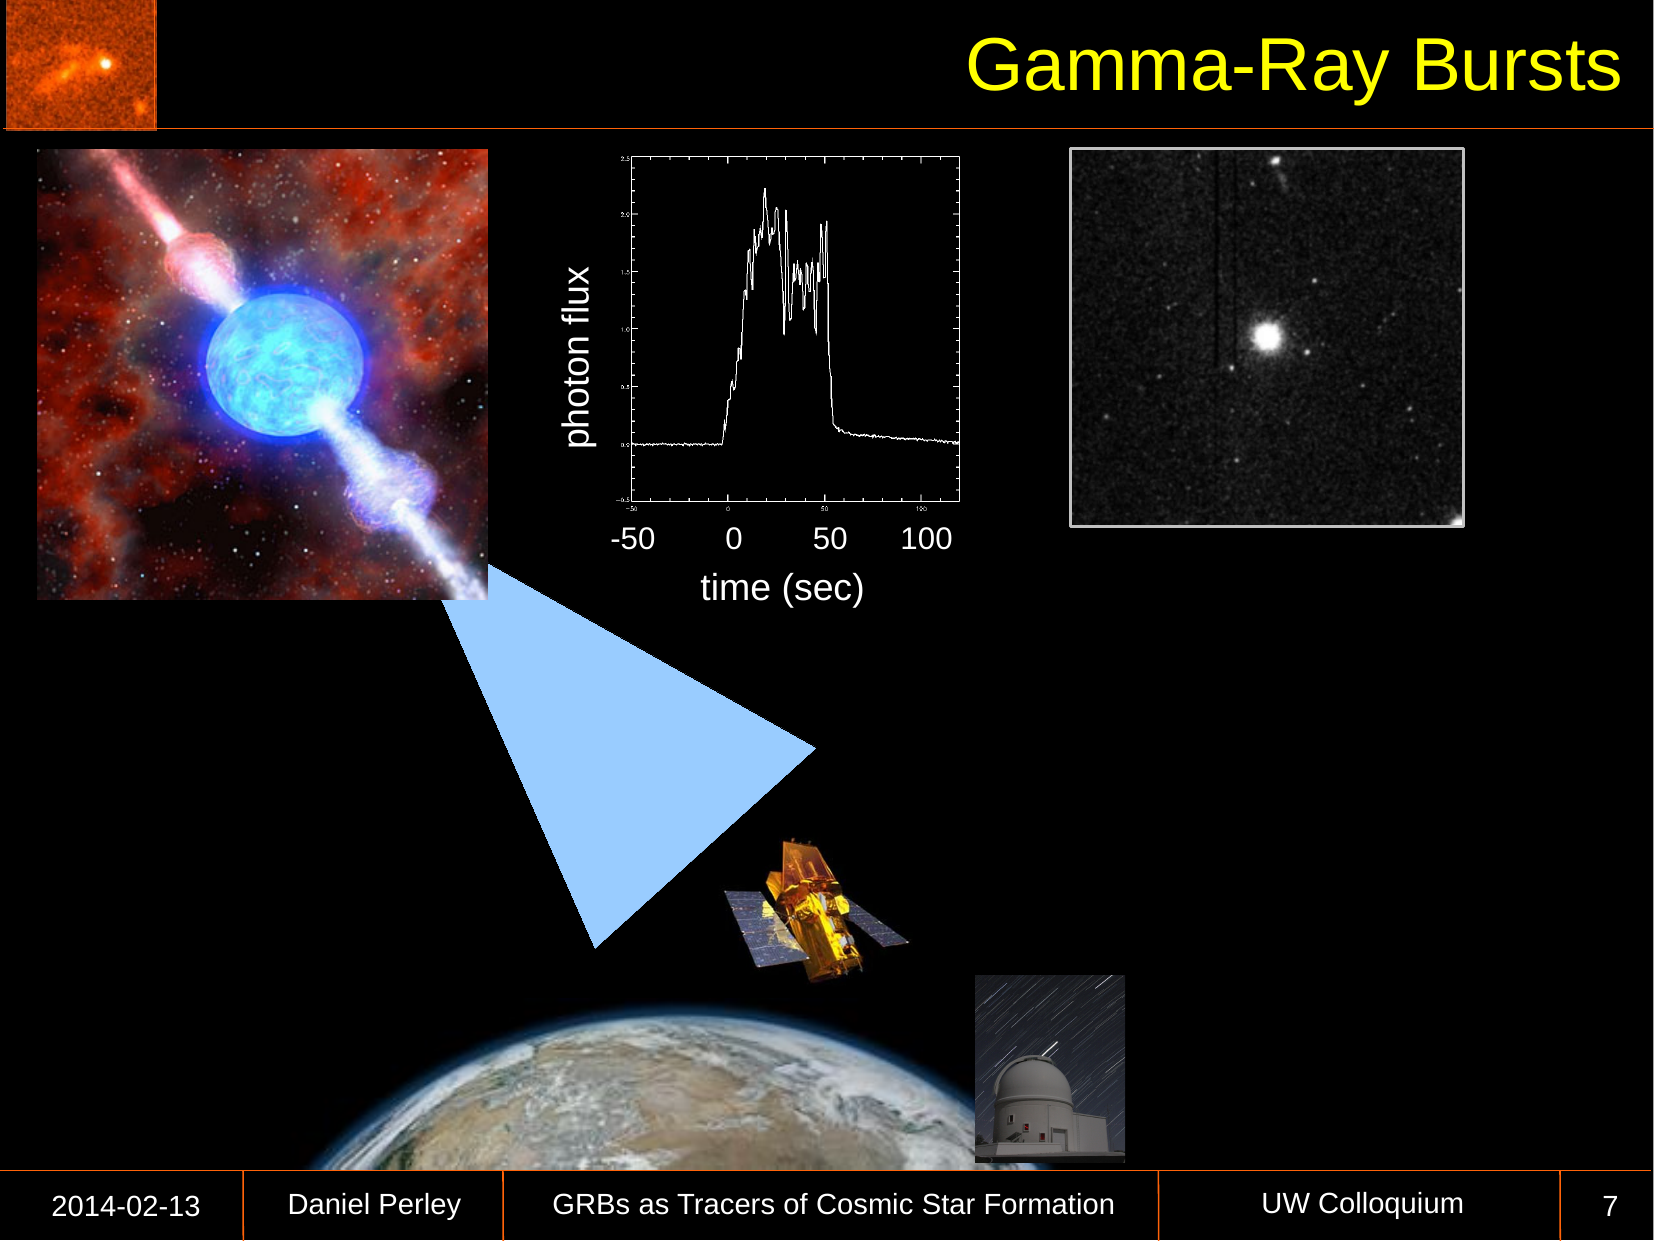

# Gamma-Ray Bursts
photon flux
-50 0 50 100
time (sec)
2014-02-13
7